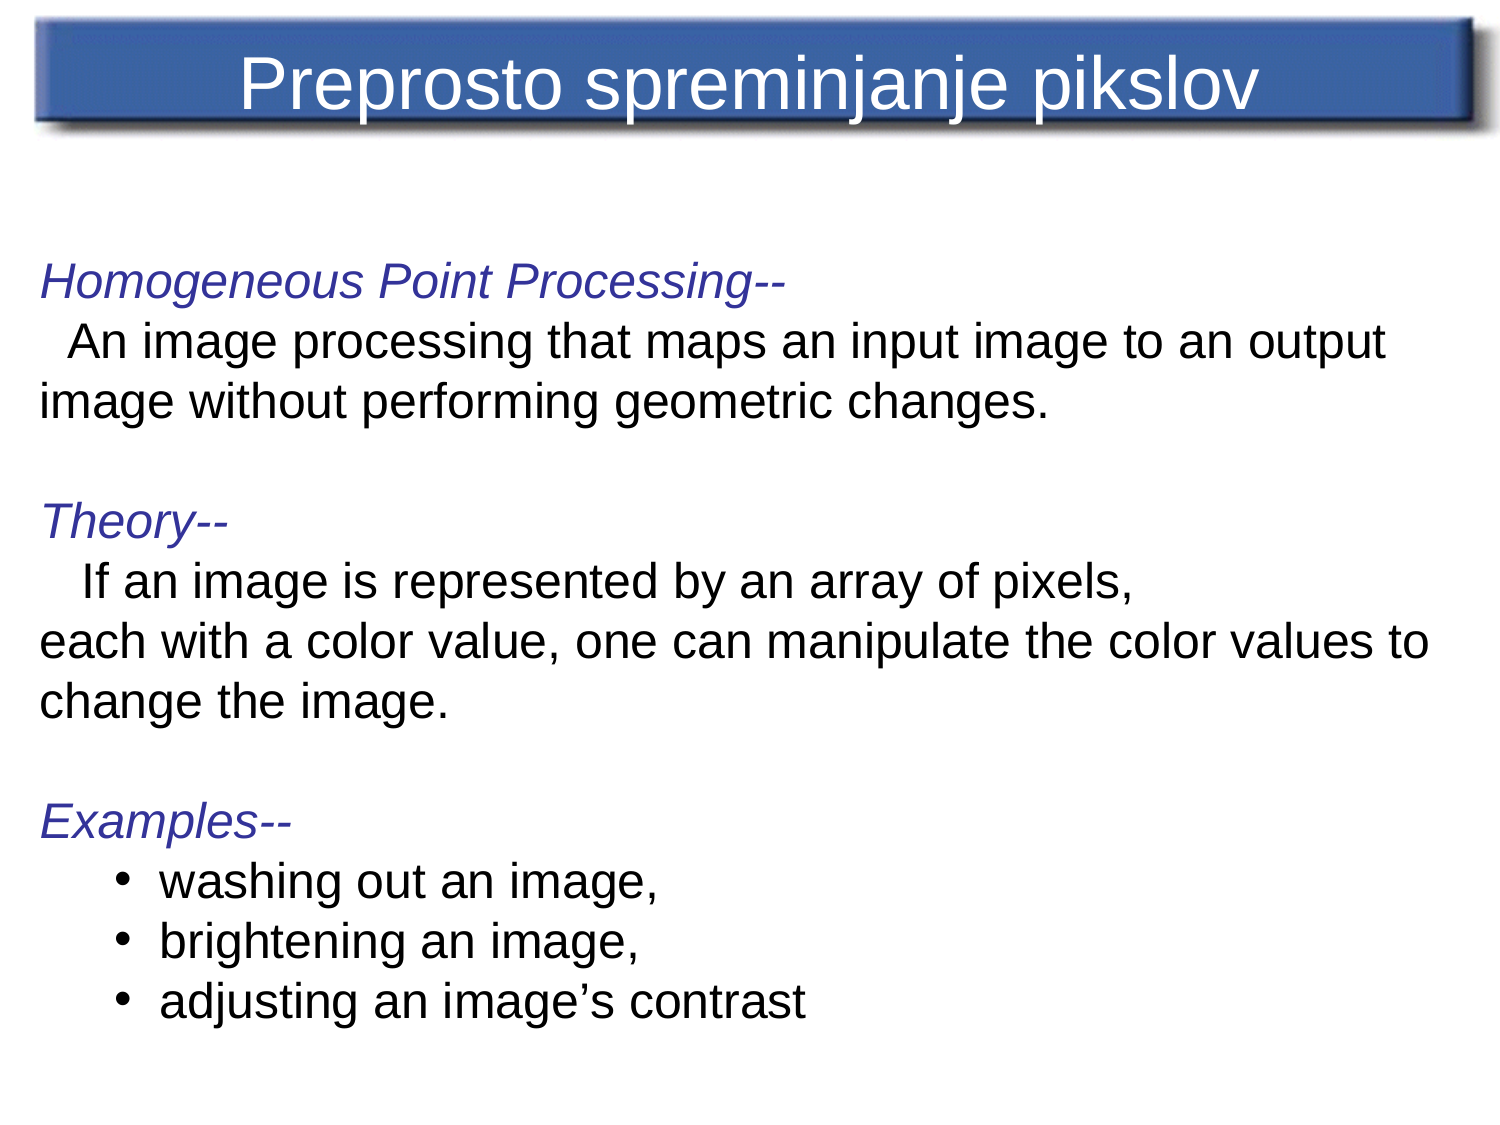

# Preprosto spreminjanje pikslov
Homogeneous Point Processing--
 An image processing that maps an input image to an output image without performing geometric changes.
Theory--
 If an image is represented by an array of pixels,
each with a color value, one can manipulate the color values to change the image.
Examples--
 washing out an image,
 brightening an image,
 adjusting an image’s contrast